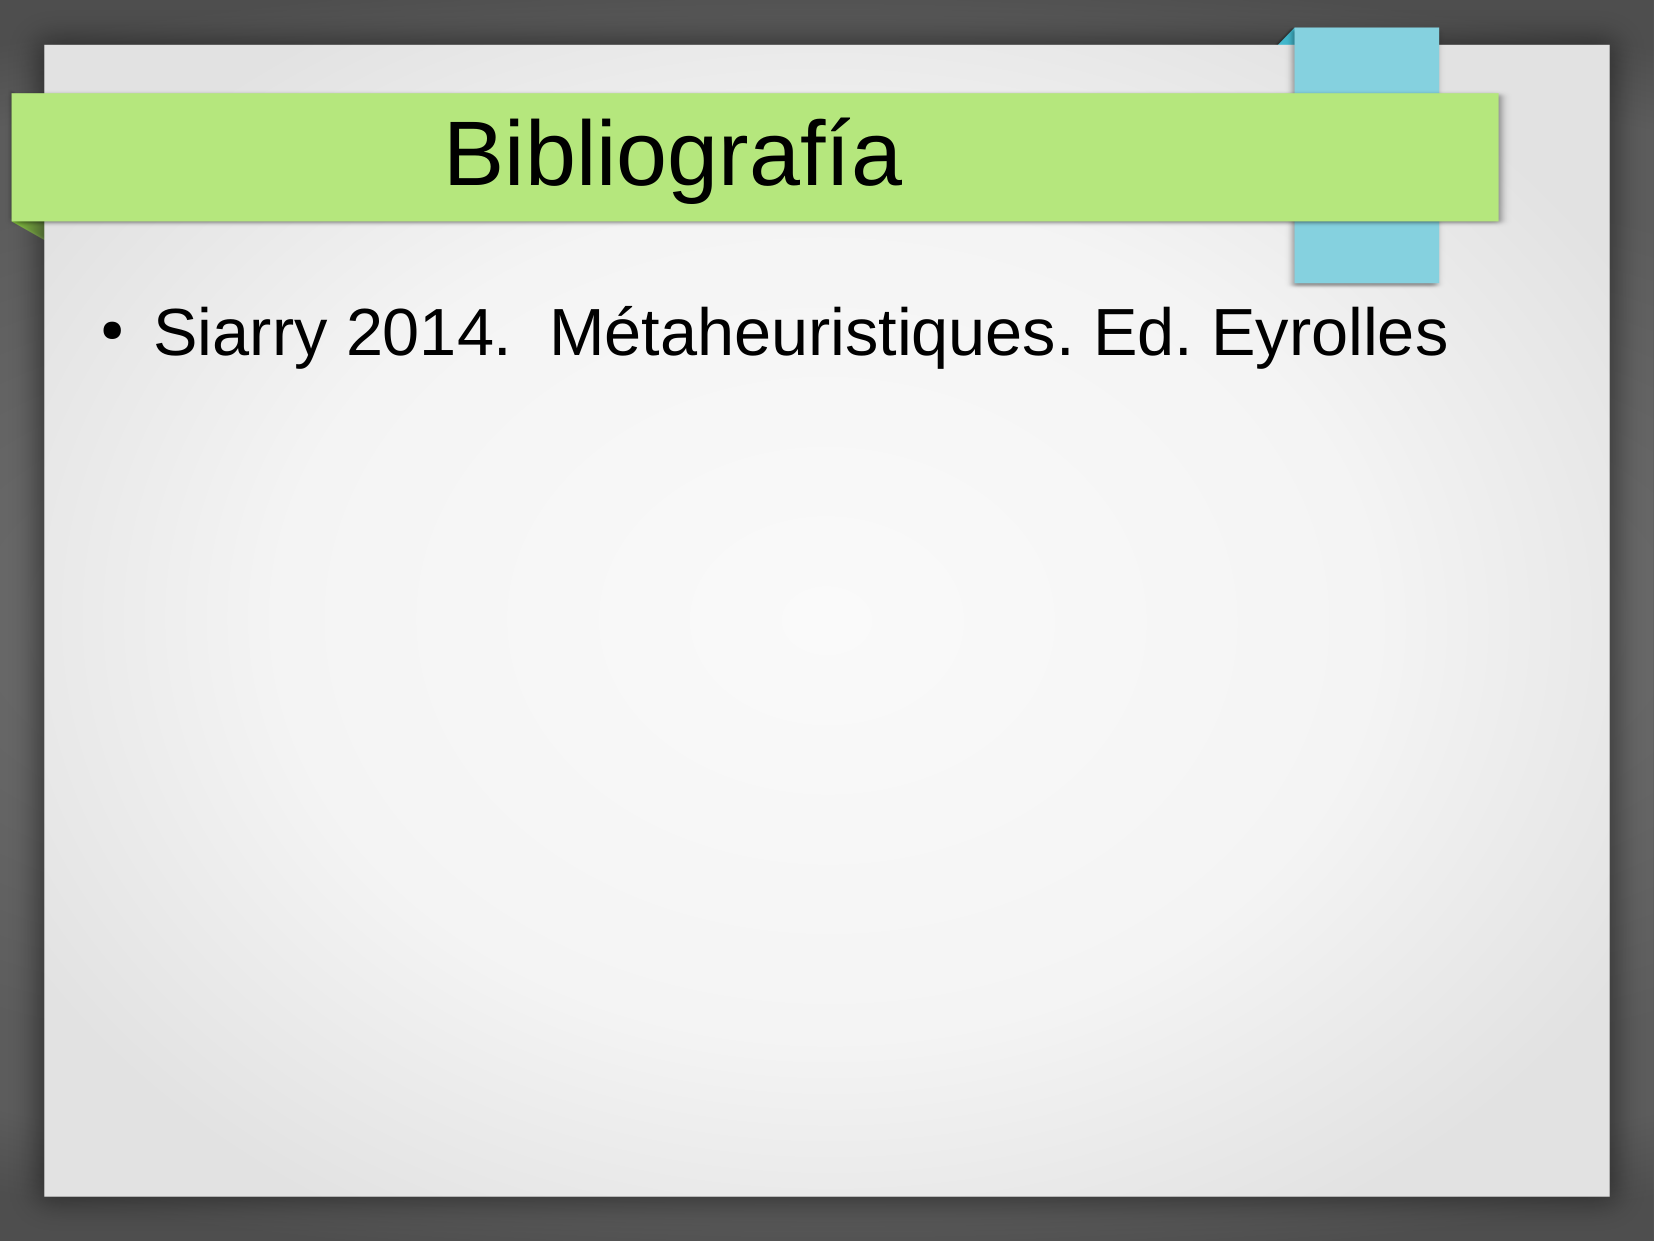

# Bibliografía
Siarry 2014. Métaheuristiques. Ed. Eyrolles